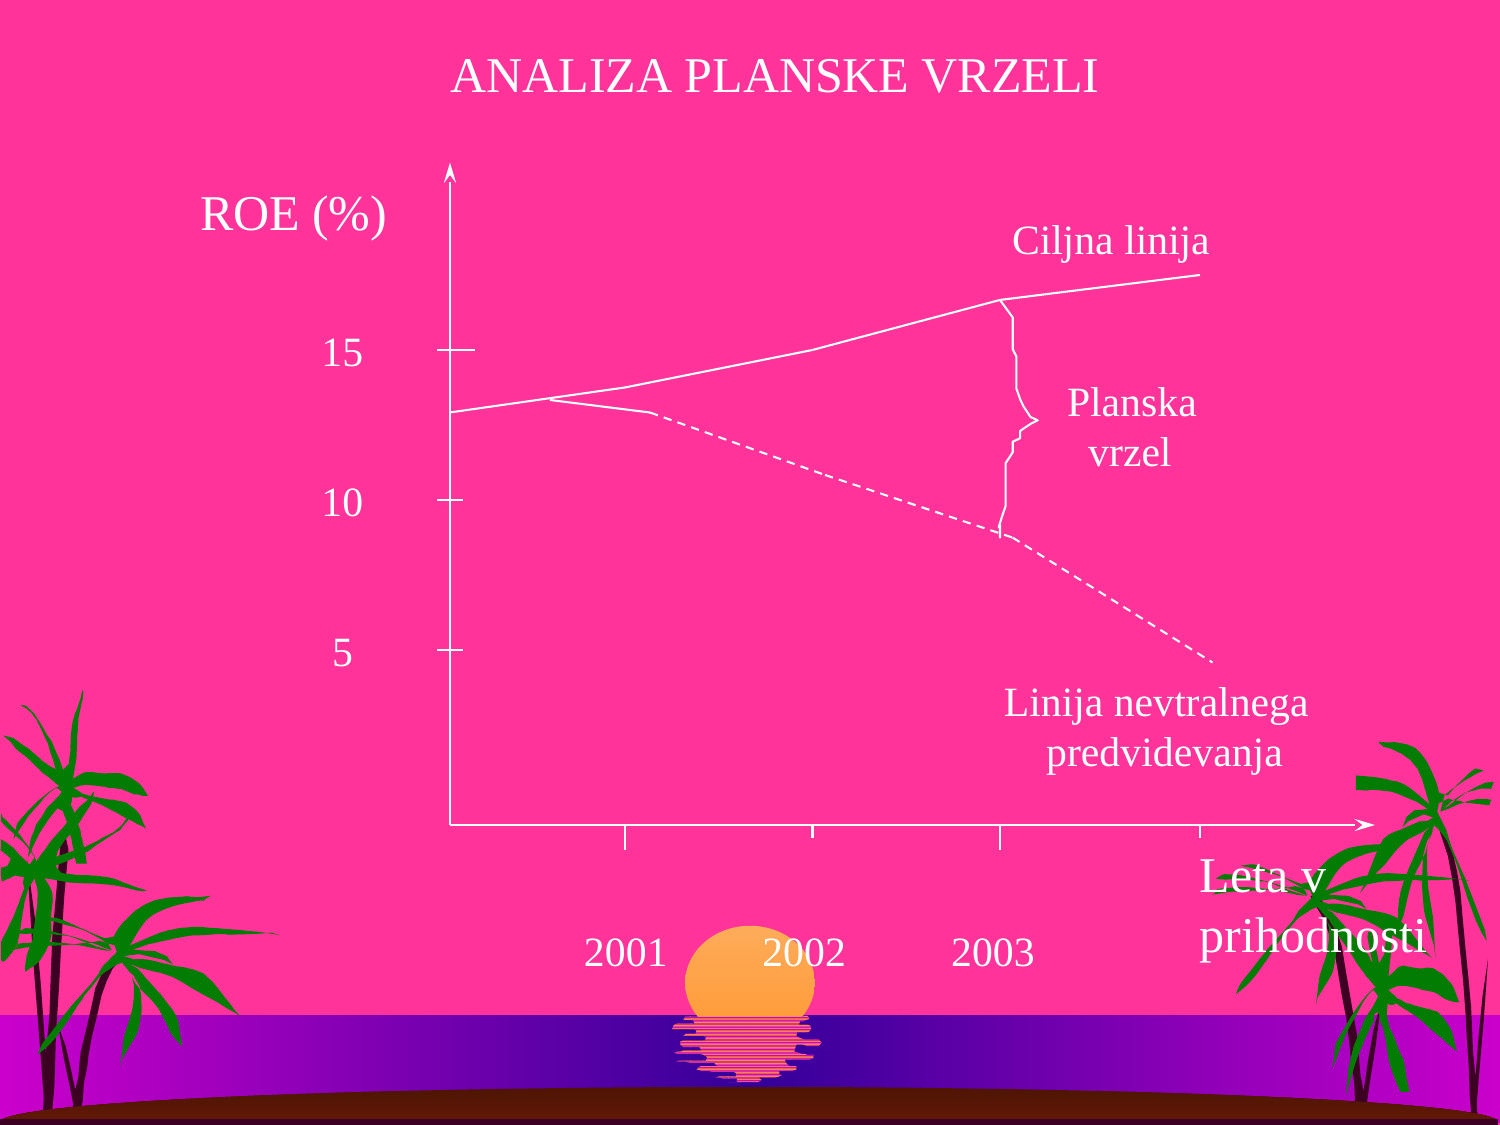

ANALIZA PLANSKE VRZELI
ROE (%)
Ciljna linija
15
 Planska
 vrzel
10
 5
 Linija nevtralnega
 predvidevanja
 2001 2002 2003
Leta v
prihodnosti